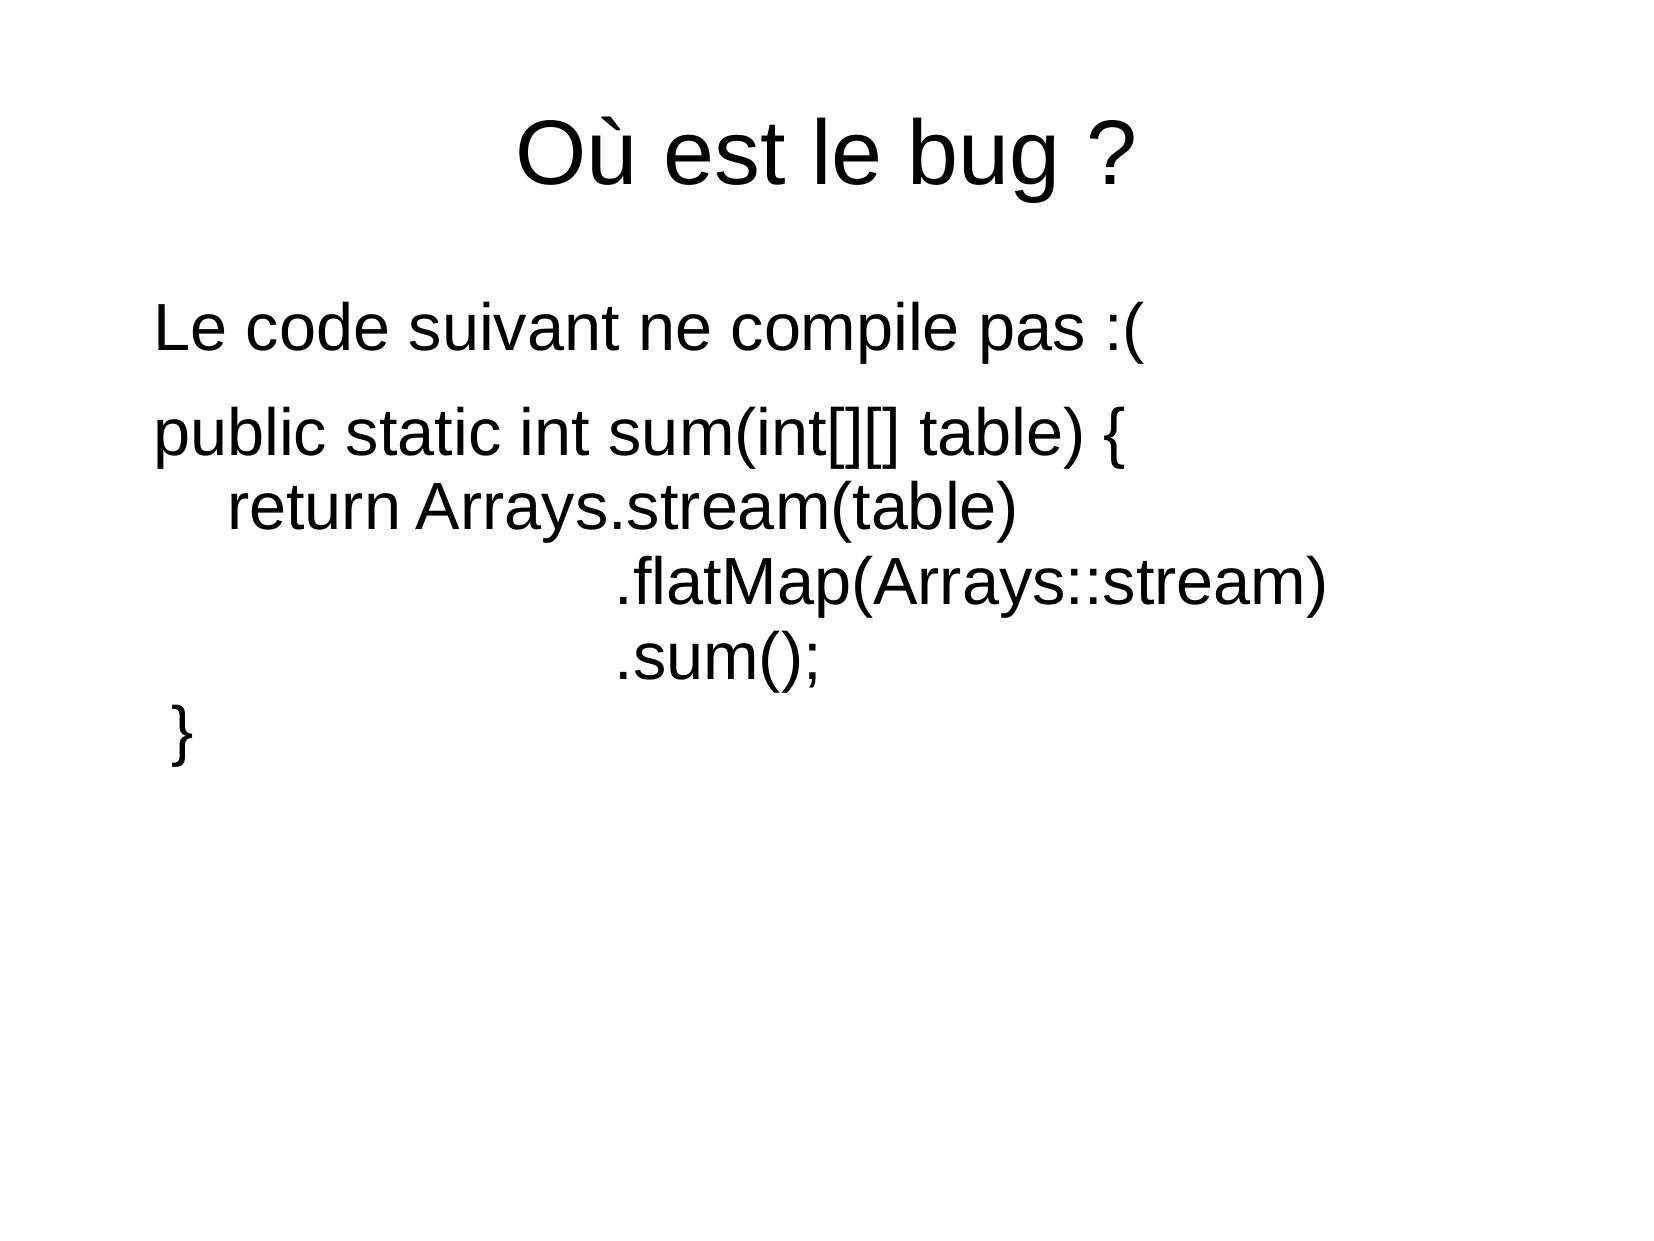

# Où est le bug ?
Le code suivant ne compile pas :(
public static int sum(int[][] table) {
 return Arrays.stream(table)
 .flatMap(Arrays::stream)
 .sum();
 }